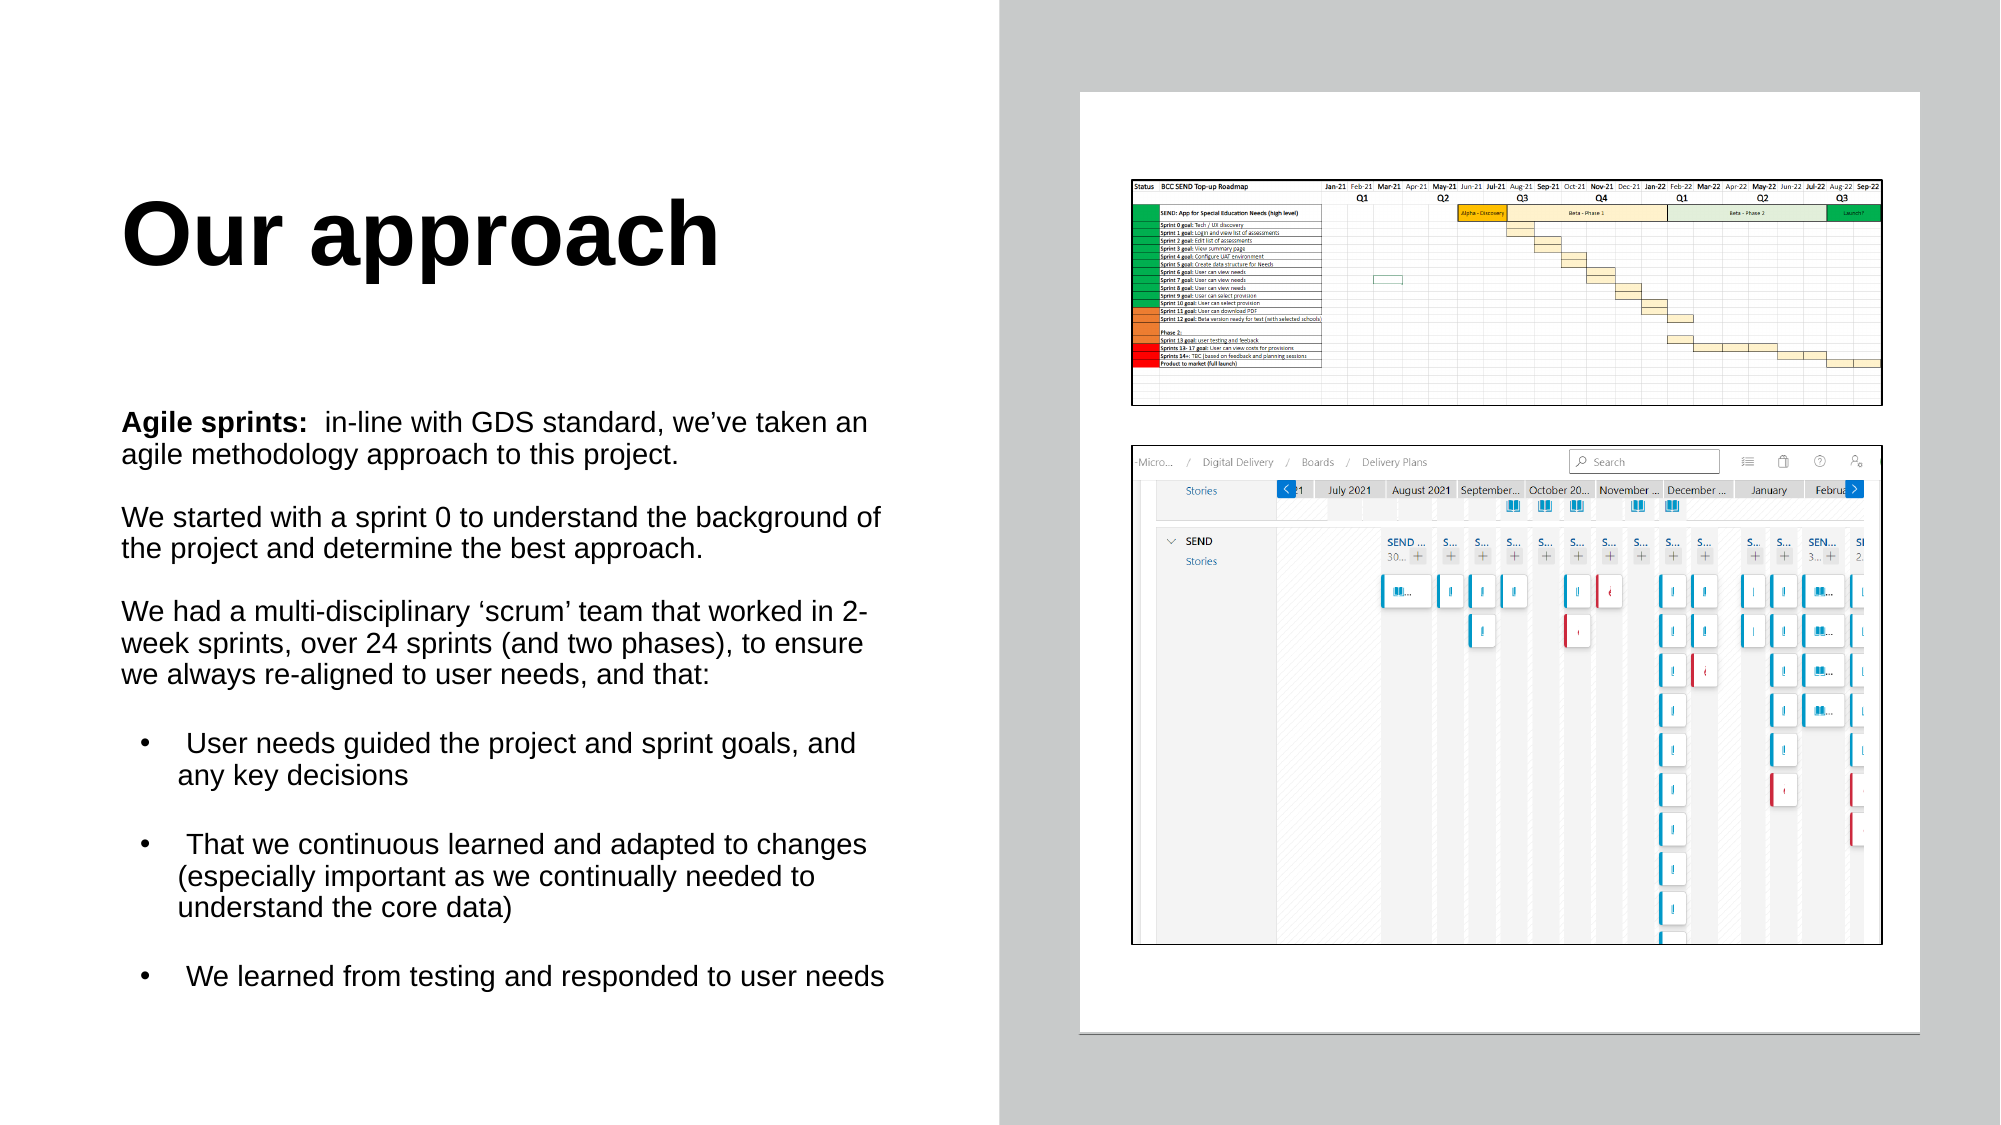

# Our approach
Agile sprints:  in-line with GDS standard, we’ve taken an agile methodology approach to this project.
We started with a sprint 0 to understand the background of the project and determine the best approach.
We had a multi-disciplinary ‘scrum’ team that worked in 2-week sprints, over 24 sprints (and two phases), to ensure we always re-aligned to user needs, and that:
 User needs guided the project and sprint goals, and any key decisions
 That we continuous learned and adapted to changes (especially important as we continually needed to understand the core data)
 We learned from testing and responded to user needs